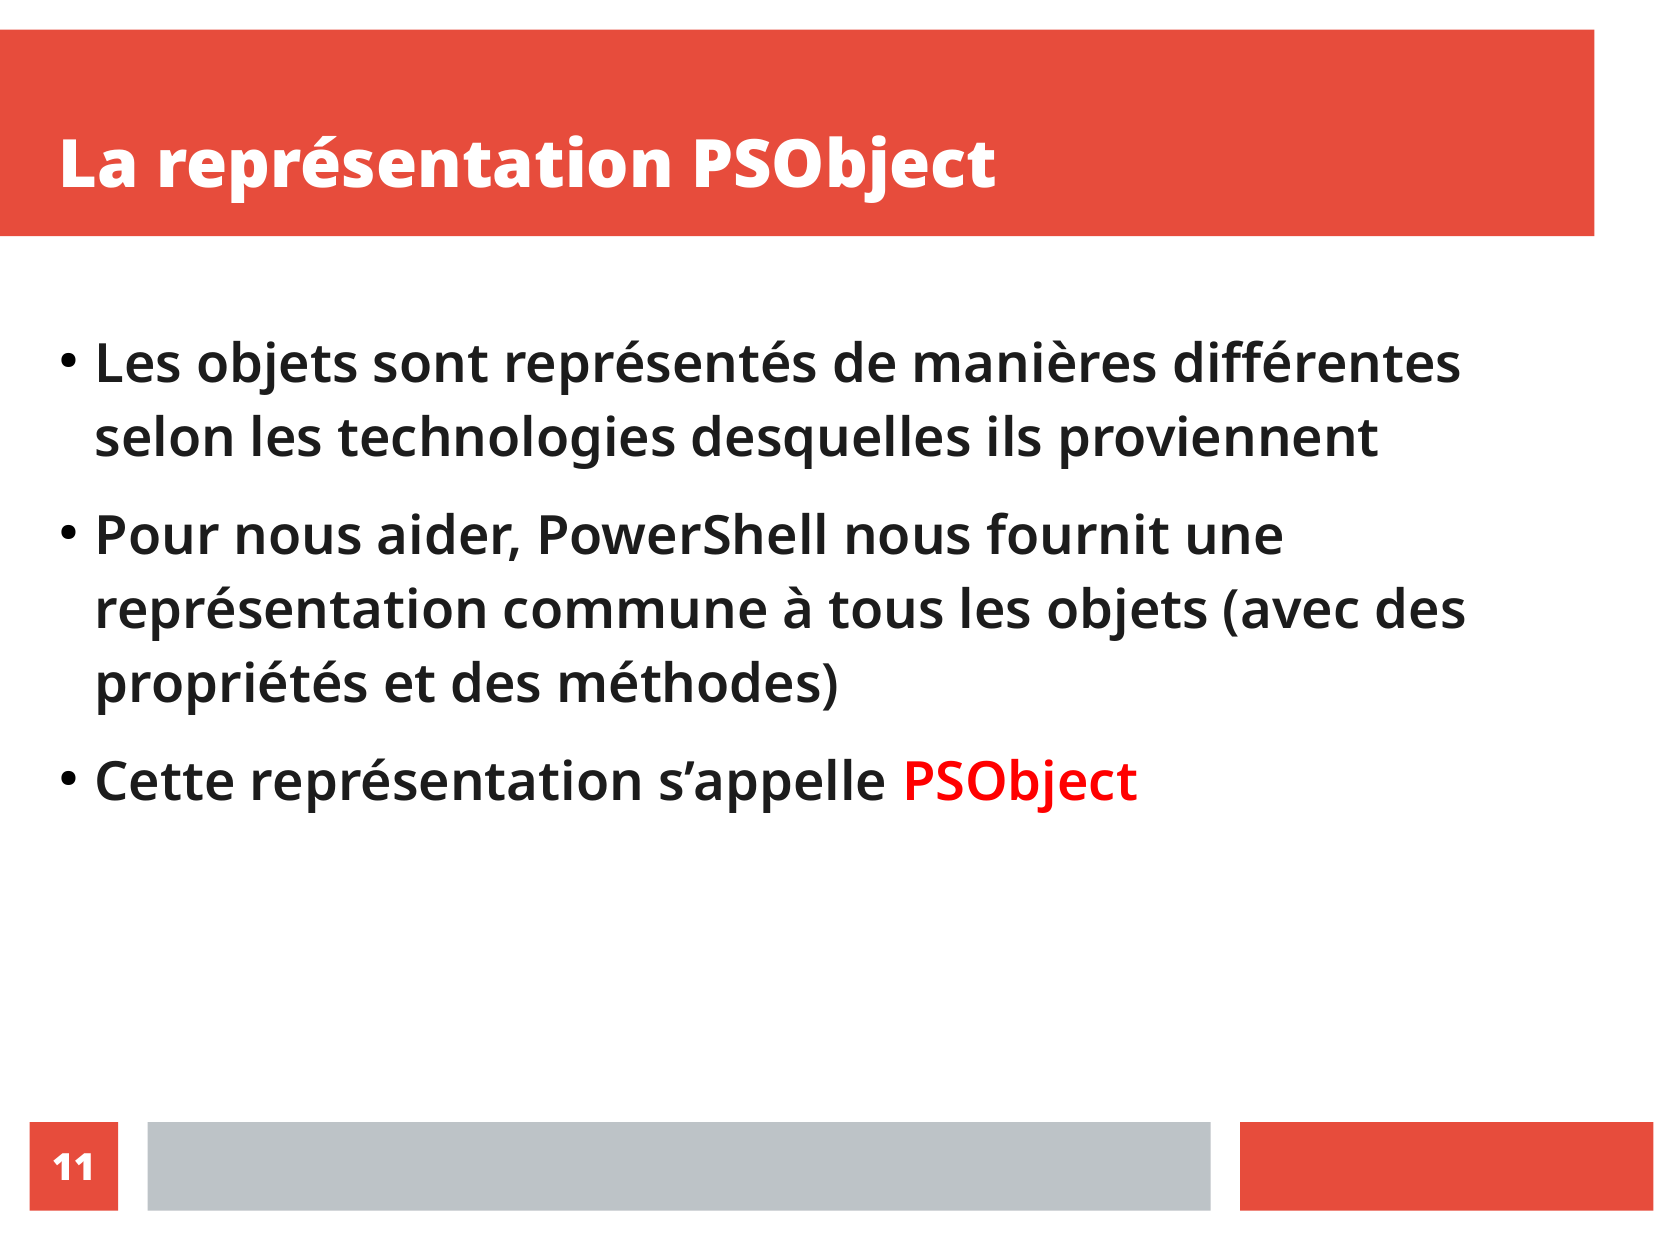

# La représentation PSObject
Les objets sont représentés de manières différentes selon les technologies desquelles ils proviennent
Pour nous aider, PowerShell nous fournit une représentation commune à tous les objets (avec des propriétés et des méthodes)
Cette représentation s’appelle PSObject
11